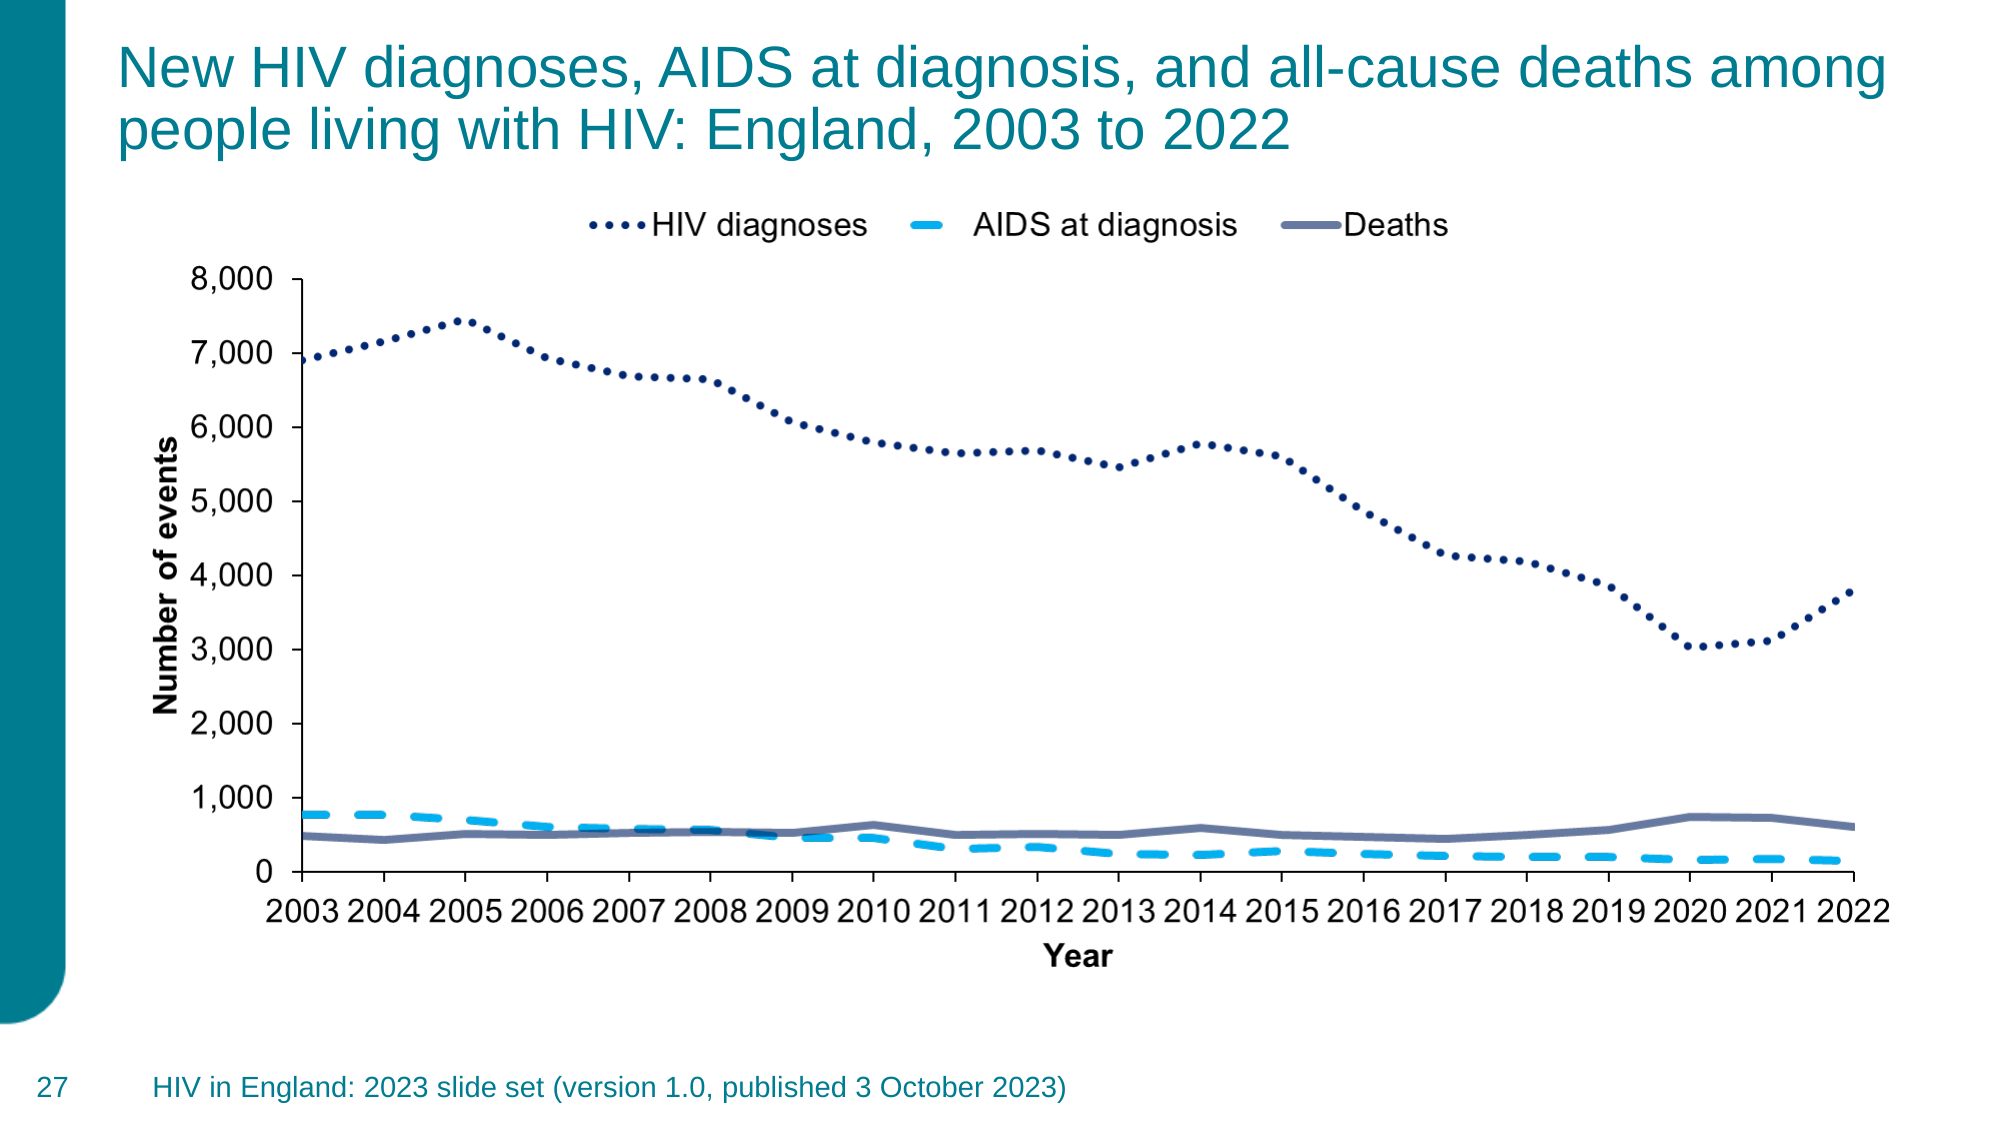

# New HIV diagnoses, AIDS at diagnosis, and all-cause deaths among people living with HIV: England, 2003 to 2022
27
HIV in England: 2023 slide set (version 1.0, published 3 October 2023)